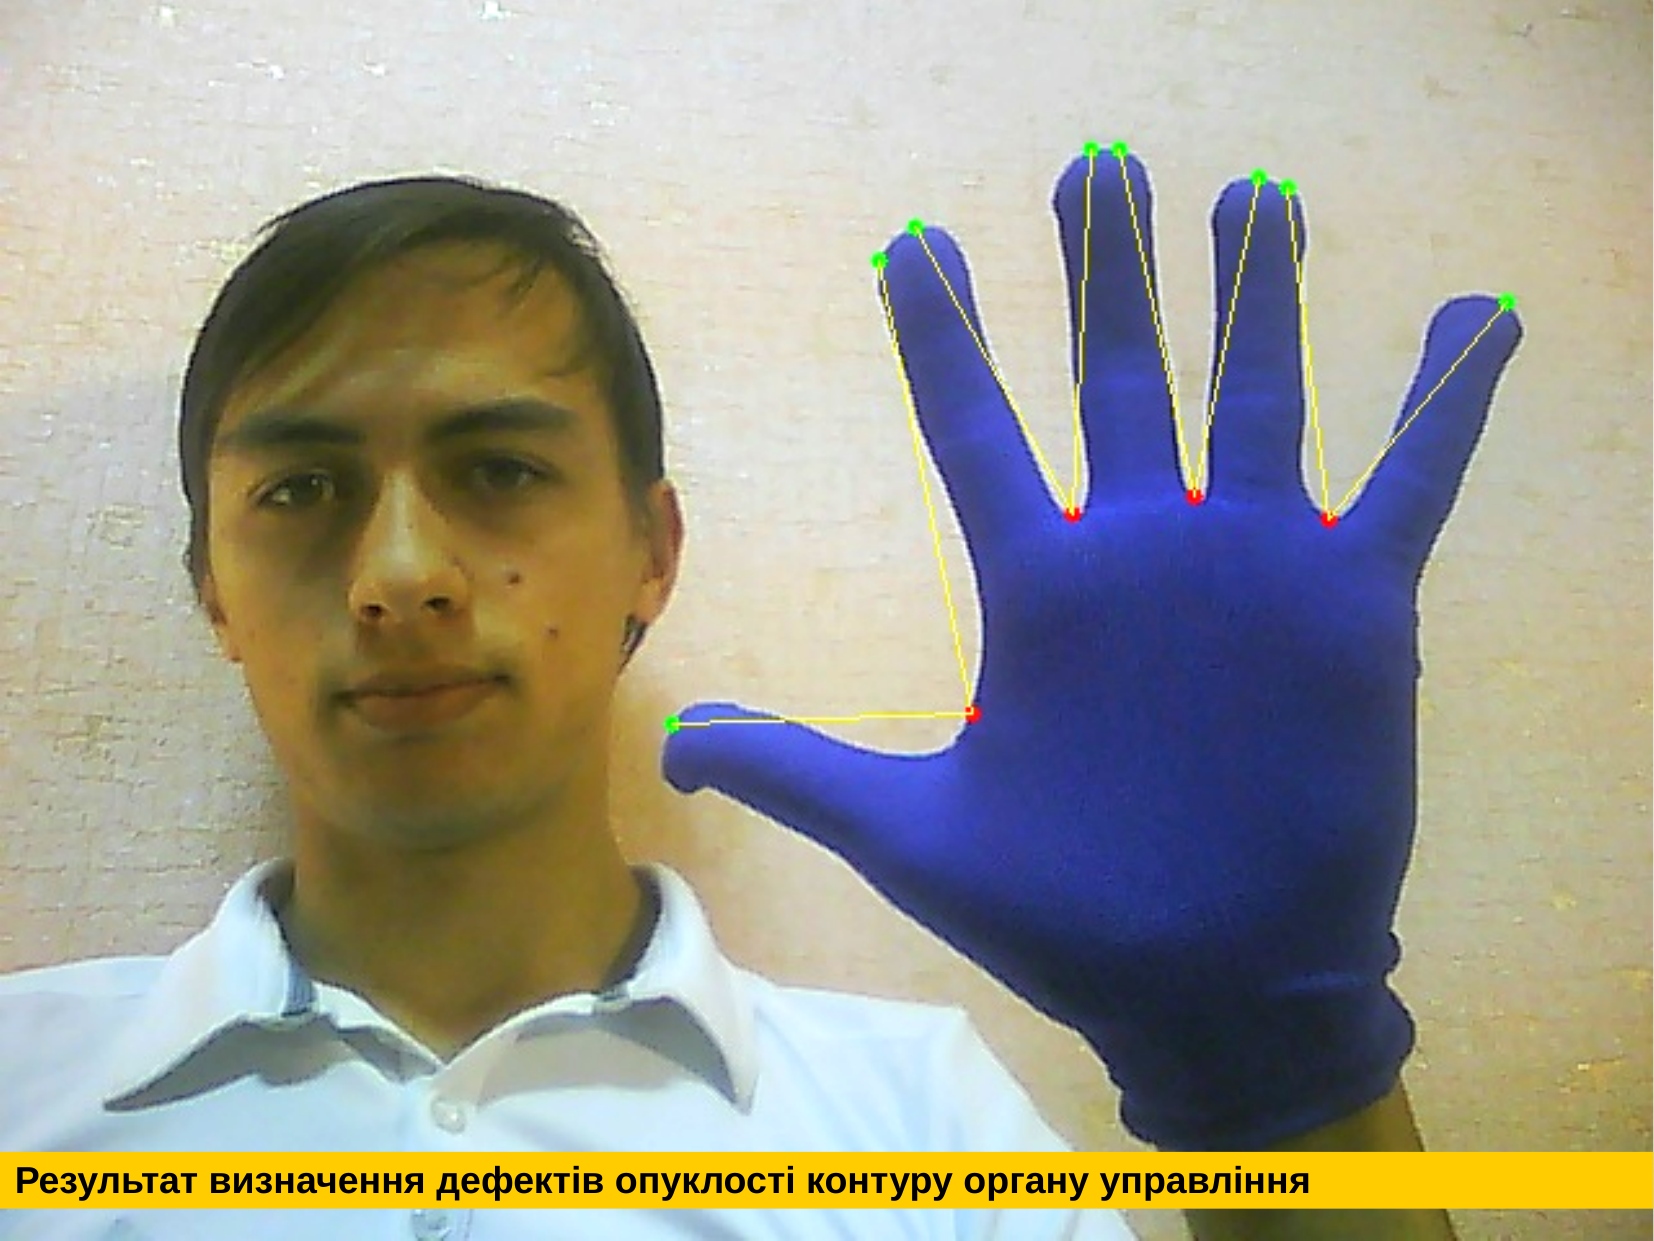

Результат визначення дефектів опуклості контуру органу управління